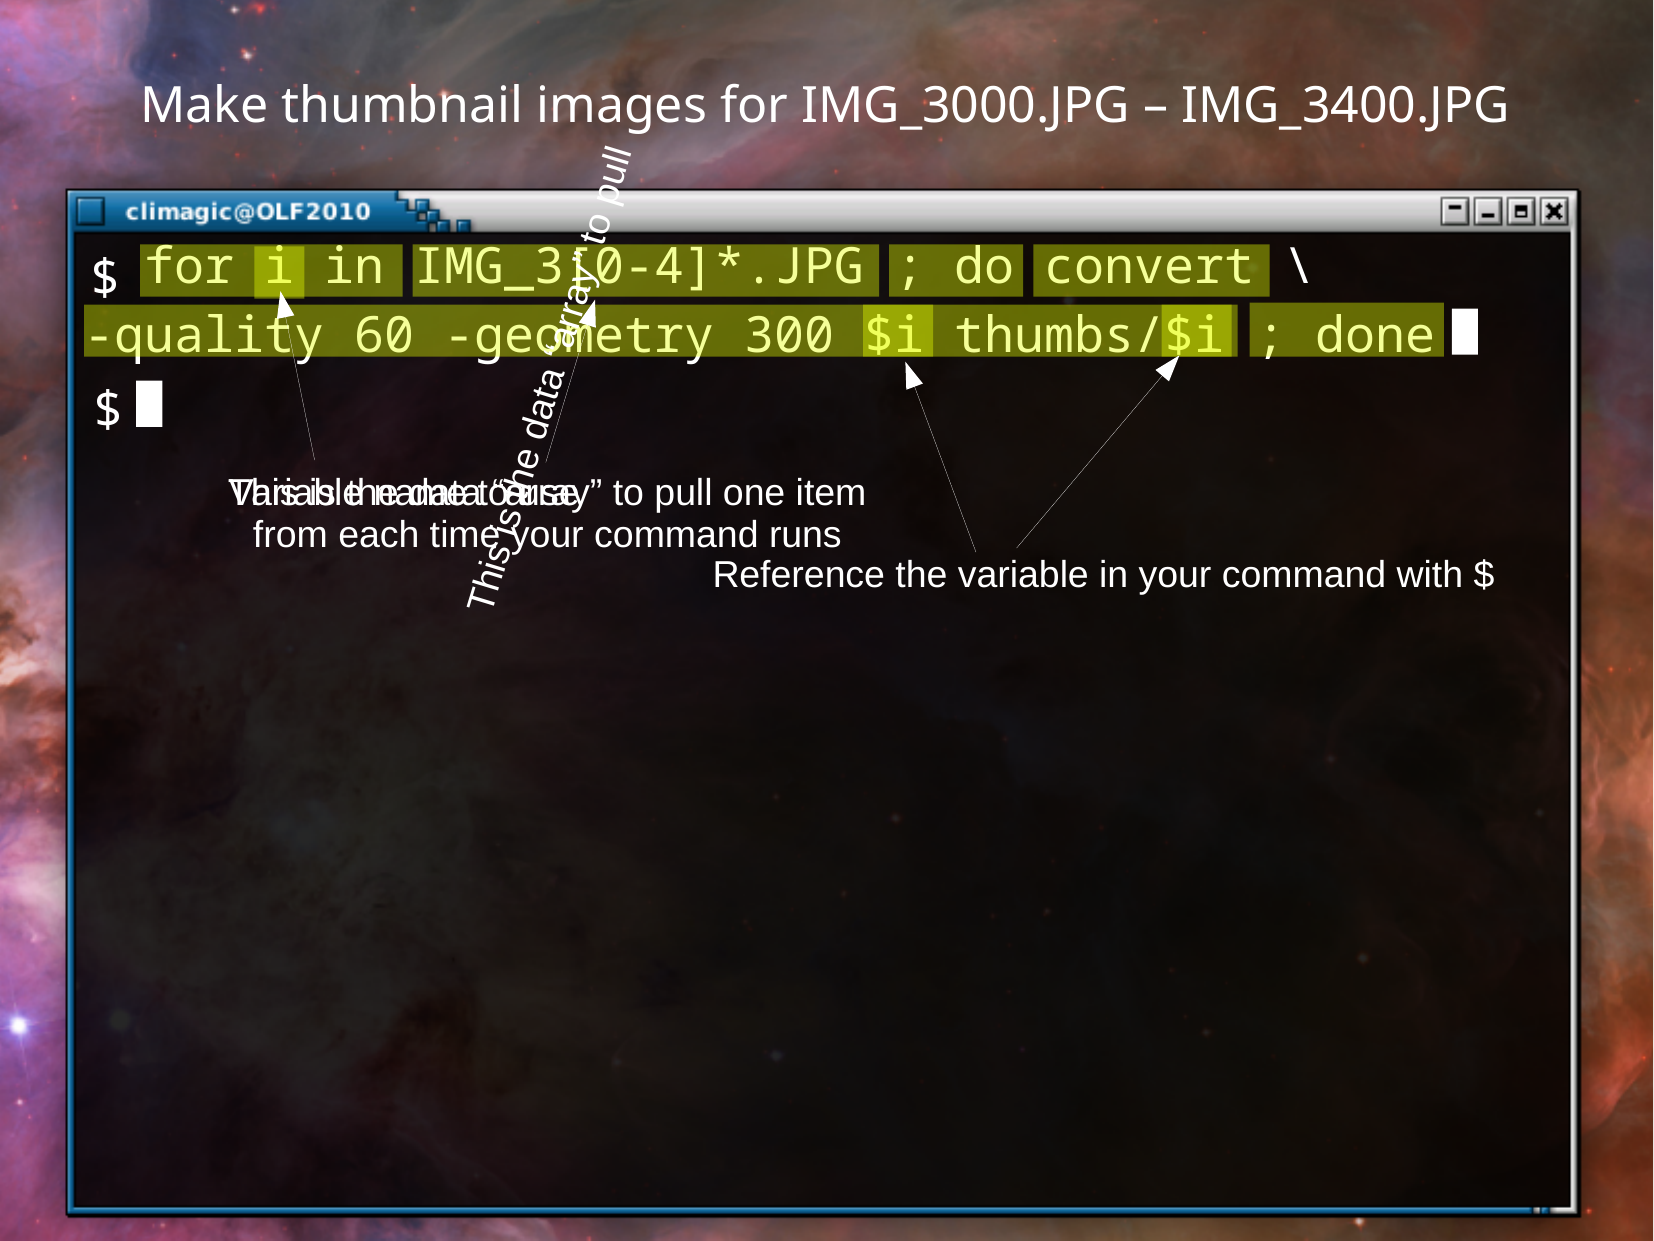

Make thumbnail images for IMG_3000.JPG – IMG_3400.JPG
# for i in IMG_3[0-4]*.JPG ; do convert \
-quality 60 -geometry 300 $i thumbs/$i ; done
$
This is the data “array” to pull
$
This is the data “array” to pull one item from each time your command runs
Variable name to use
Reference the variable in your command with $